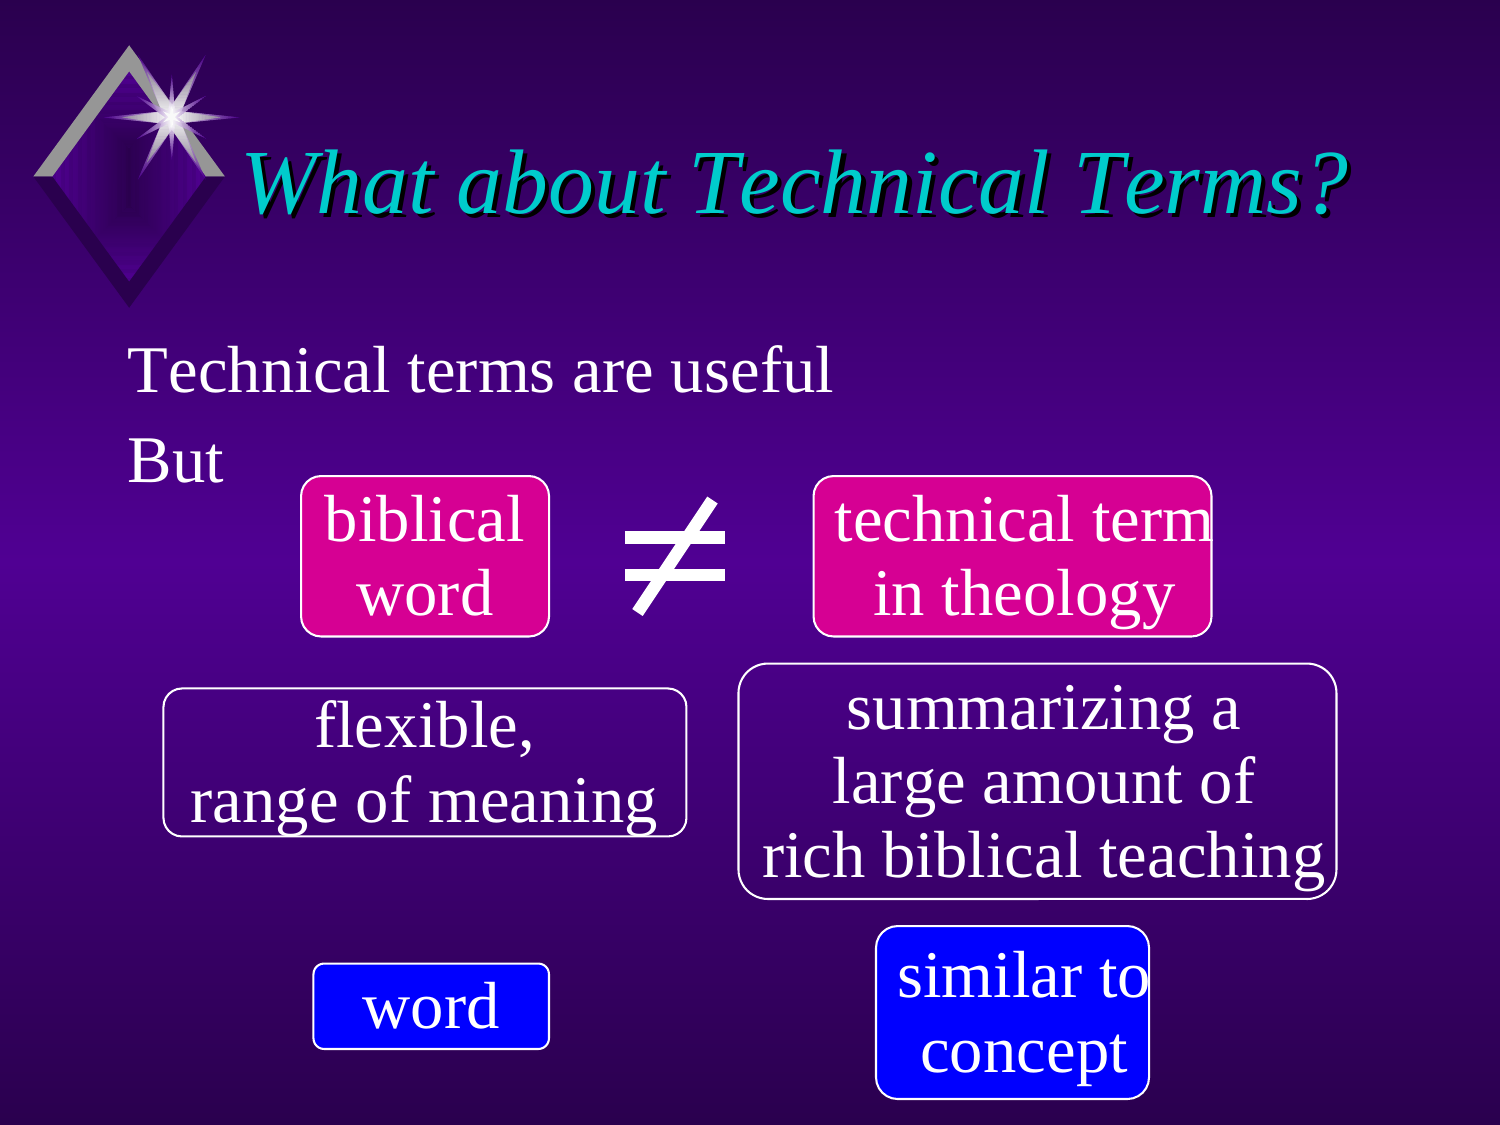

# What about Technical Terms?
Technical terms are useful
But
biblical
word
technical term
in theology
summarizing a
large amount of
rich biblical teaching
flexible,
range of meaning
similar to
concept
word